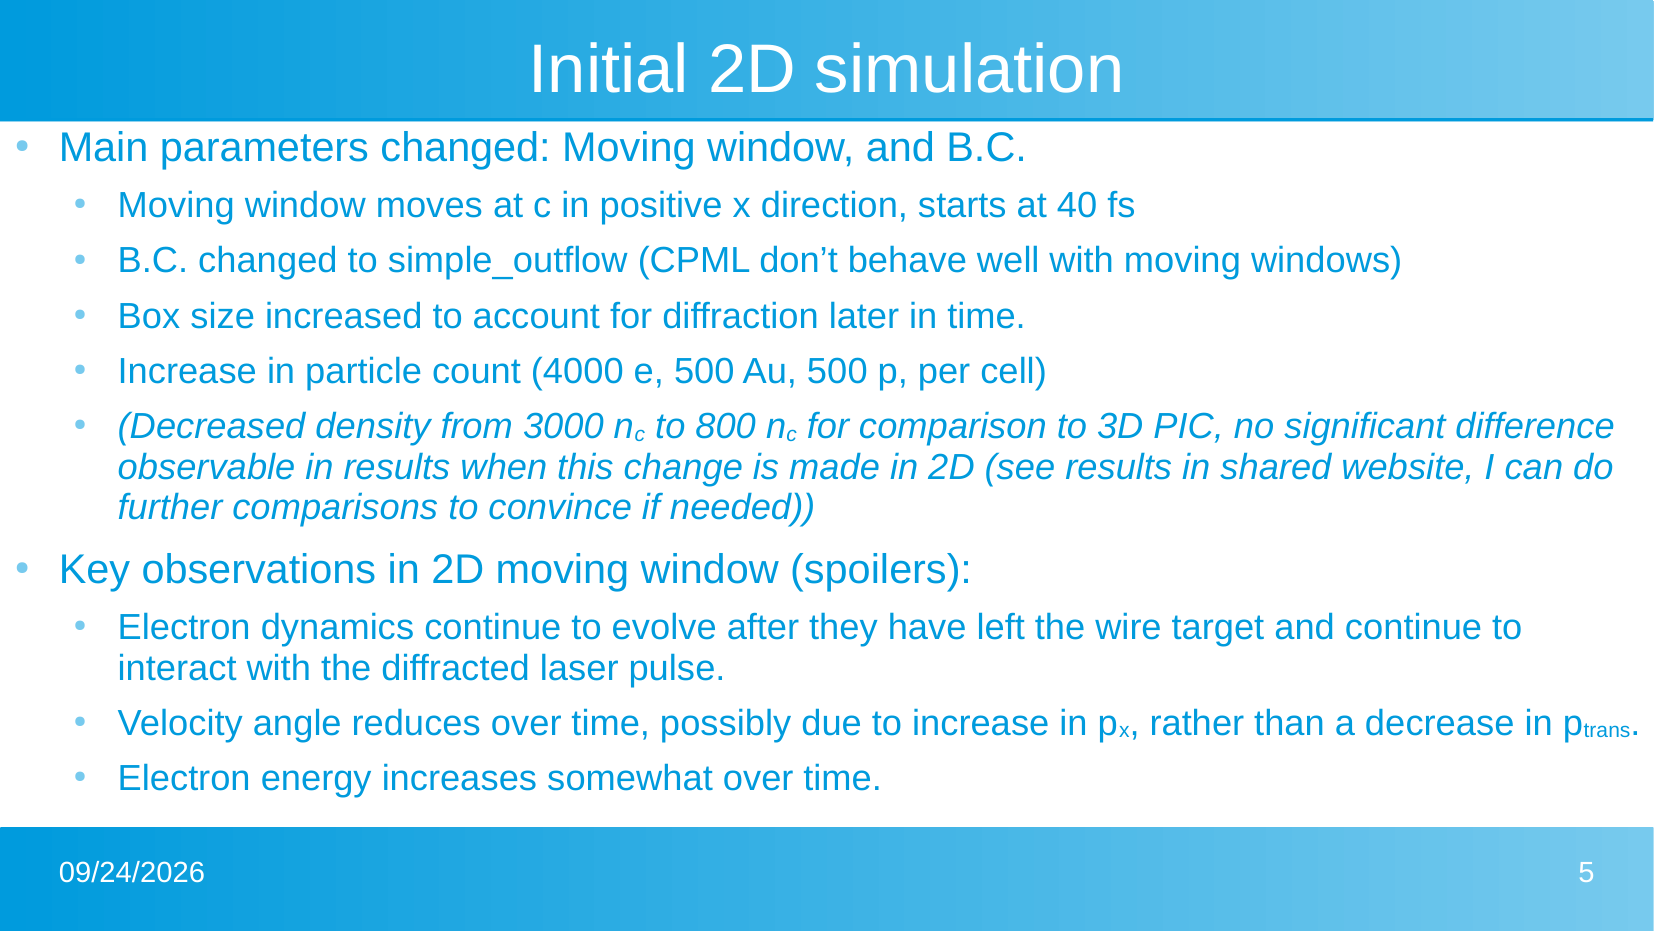

# Initial 2D simulation
Main parameters changed: Moving window, and B.C.
Moving window moves at c in positive x direction, starts at 40 fs
B.C. changed to simple_outflow (CPML don’t behave well with moving windows)
Box size increased to account for diffraction later in time.
Increase in particle count (4000 e, 500 Au, 500 p, per cell)
(Decreased density from 3000 nc to 800 nc for comparison to 3D PIC, no significant difference observable in results when this change is made in 2D (see results in shared website, I can do further comparisons to convince if needed))
Key observations in 2D moving window (spoilers):
Electron dynamics continue to evolve after they have left the wire target and continue to interact with the diffracted laser pulse.
Velocity angle reduces over time, possibly due to increase in px, rather than a decrease in ptrans.
Electron energy increases somewhat over time.
5